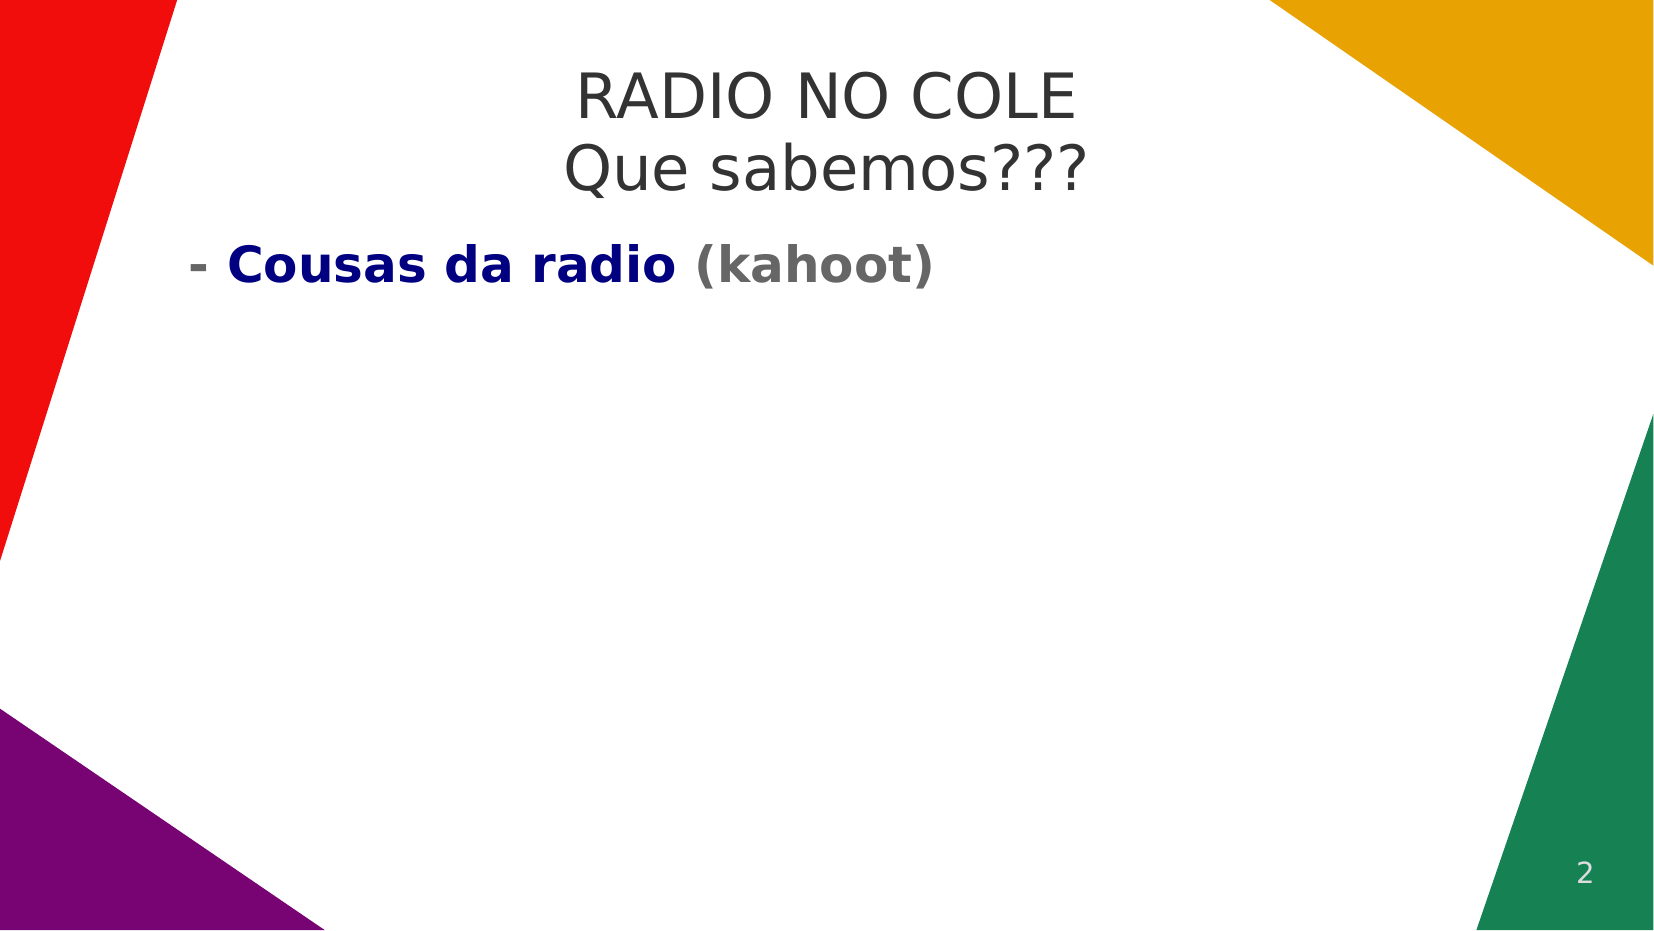

# RADIO NO COLE Que sabemos???
- Cousas da radio (kahoot)
2